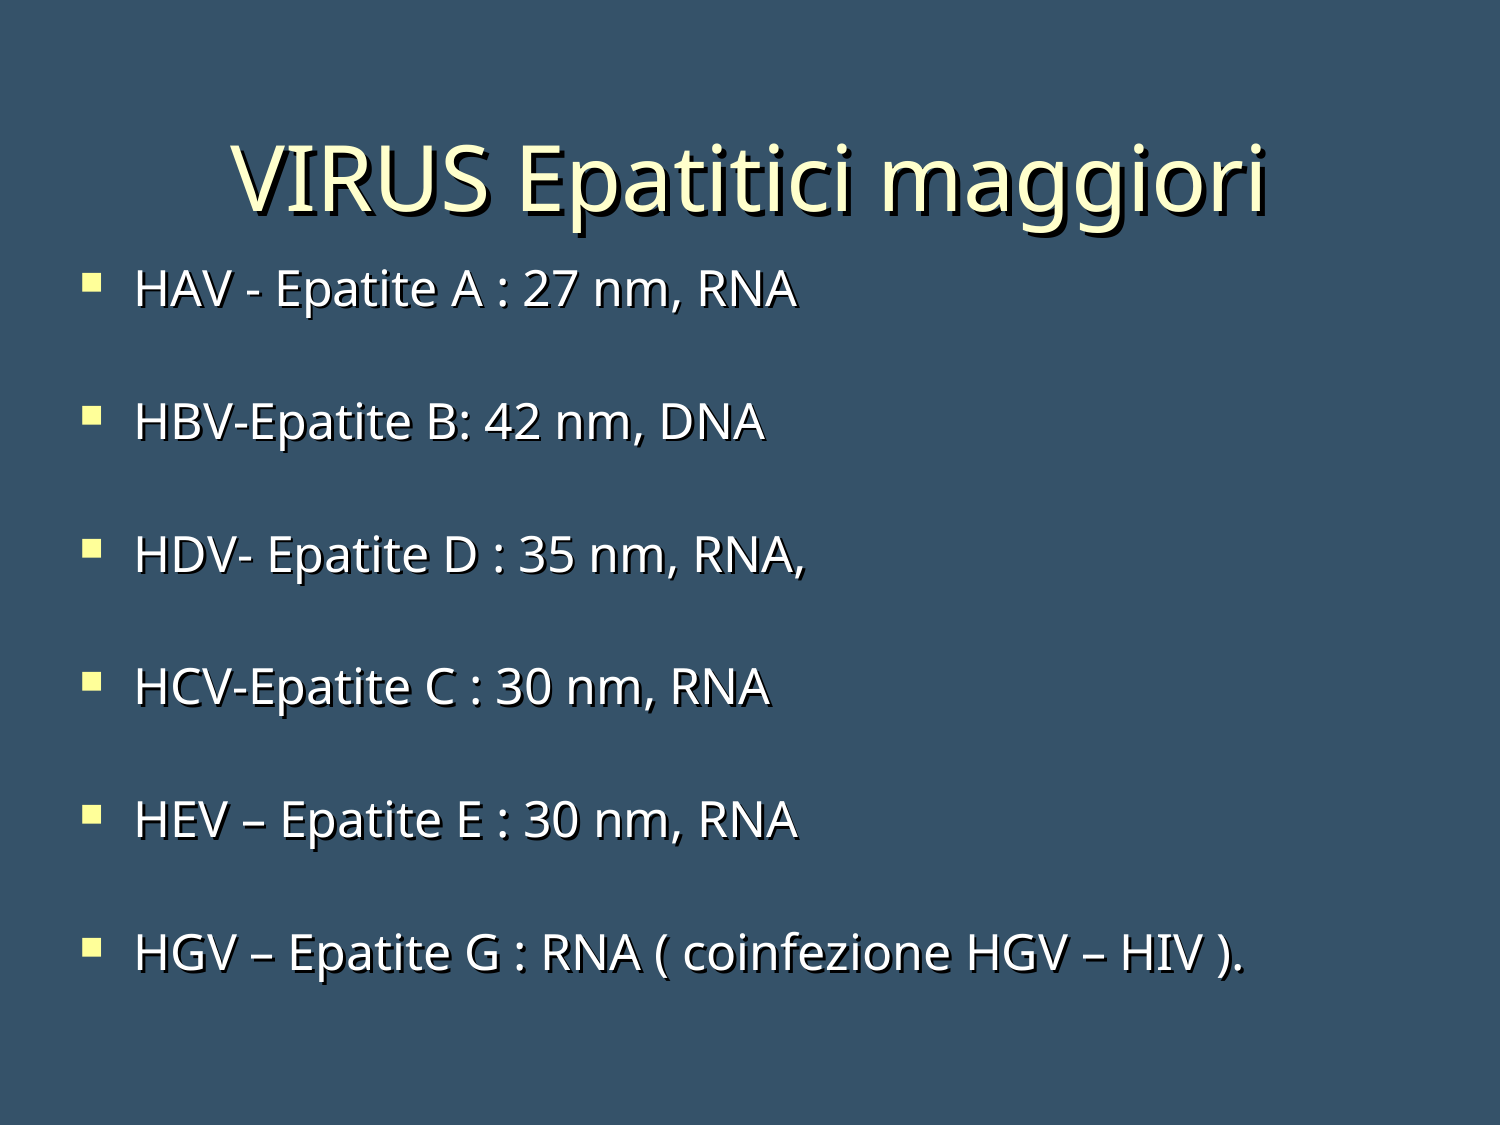

VIRUS Epatitici maggiori
HAV - Epatite A : 27 nm, RNA
HBV-Epatite B: 42 nm, DNA
HDV- Epatite D : 35 nm, RNA,
HCV-Epatite C : 30 nm, RNA
HEV – Epatite E : 30 nm, RNA
HGV – Epatite G : RNA ( coinfezione HGV – HIV ).